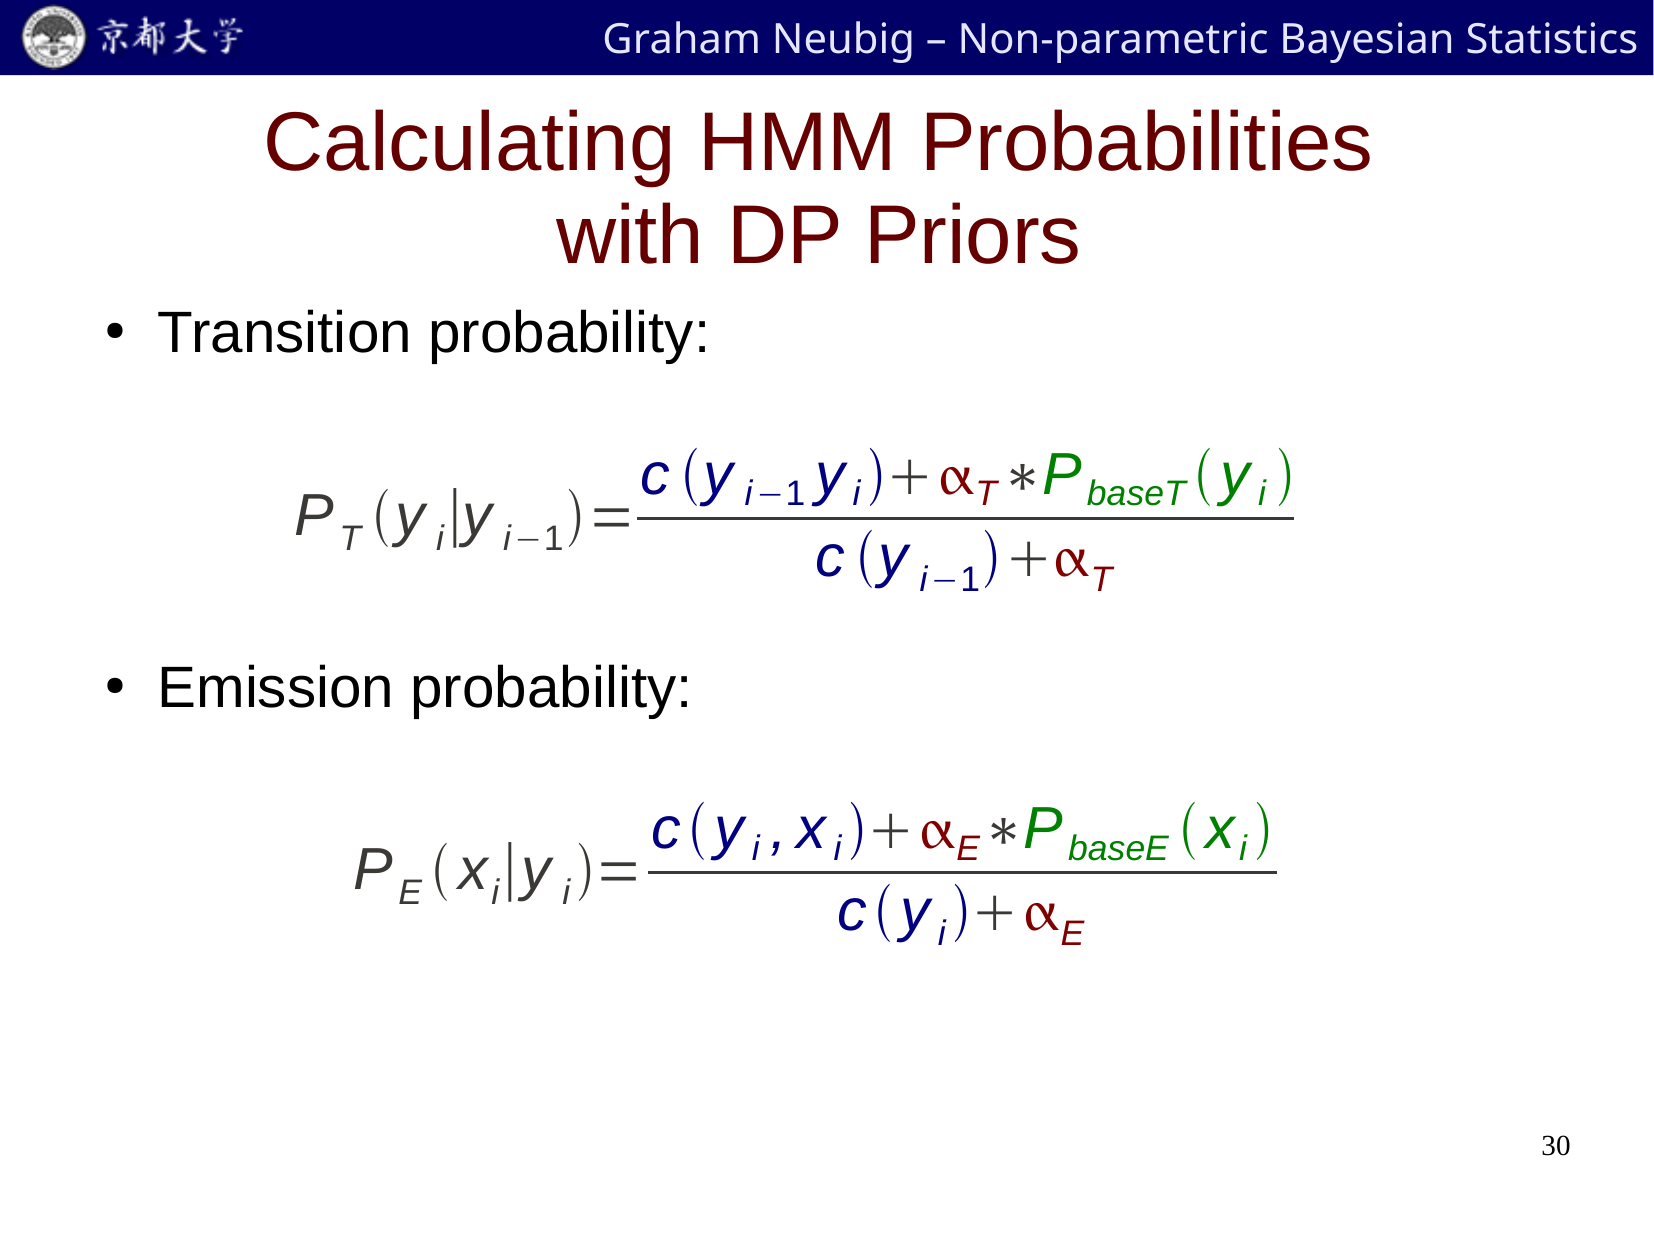

# Calculating HMM Probabilities with DP Priors
Transition probability:
Emission probability:
30